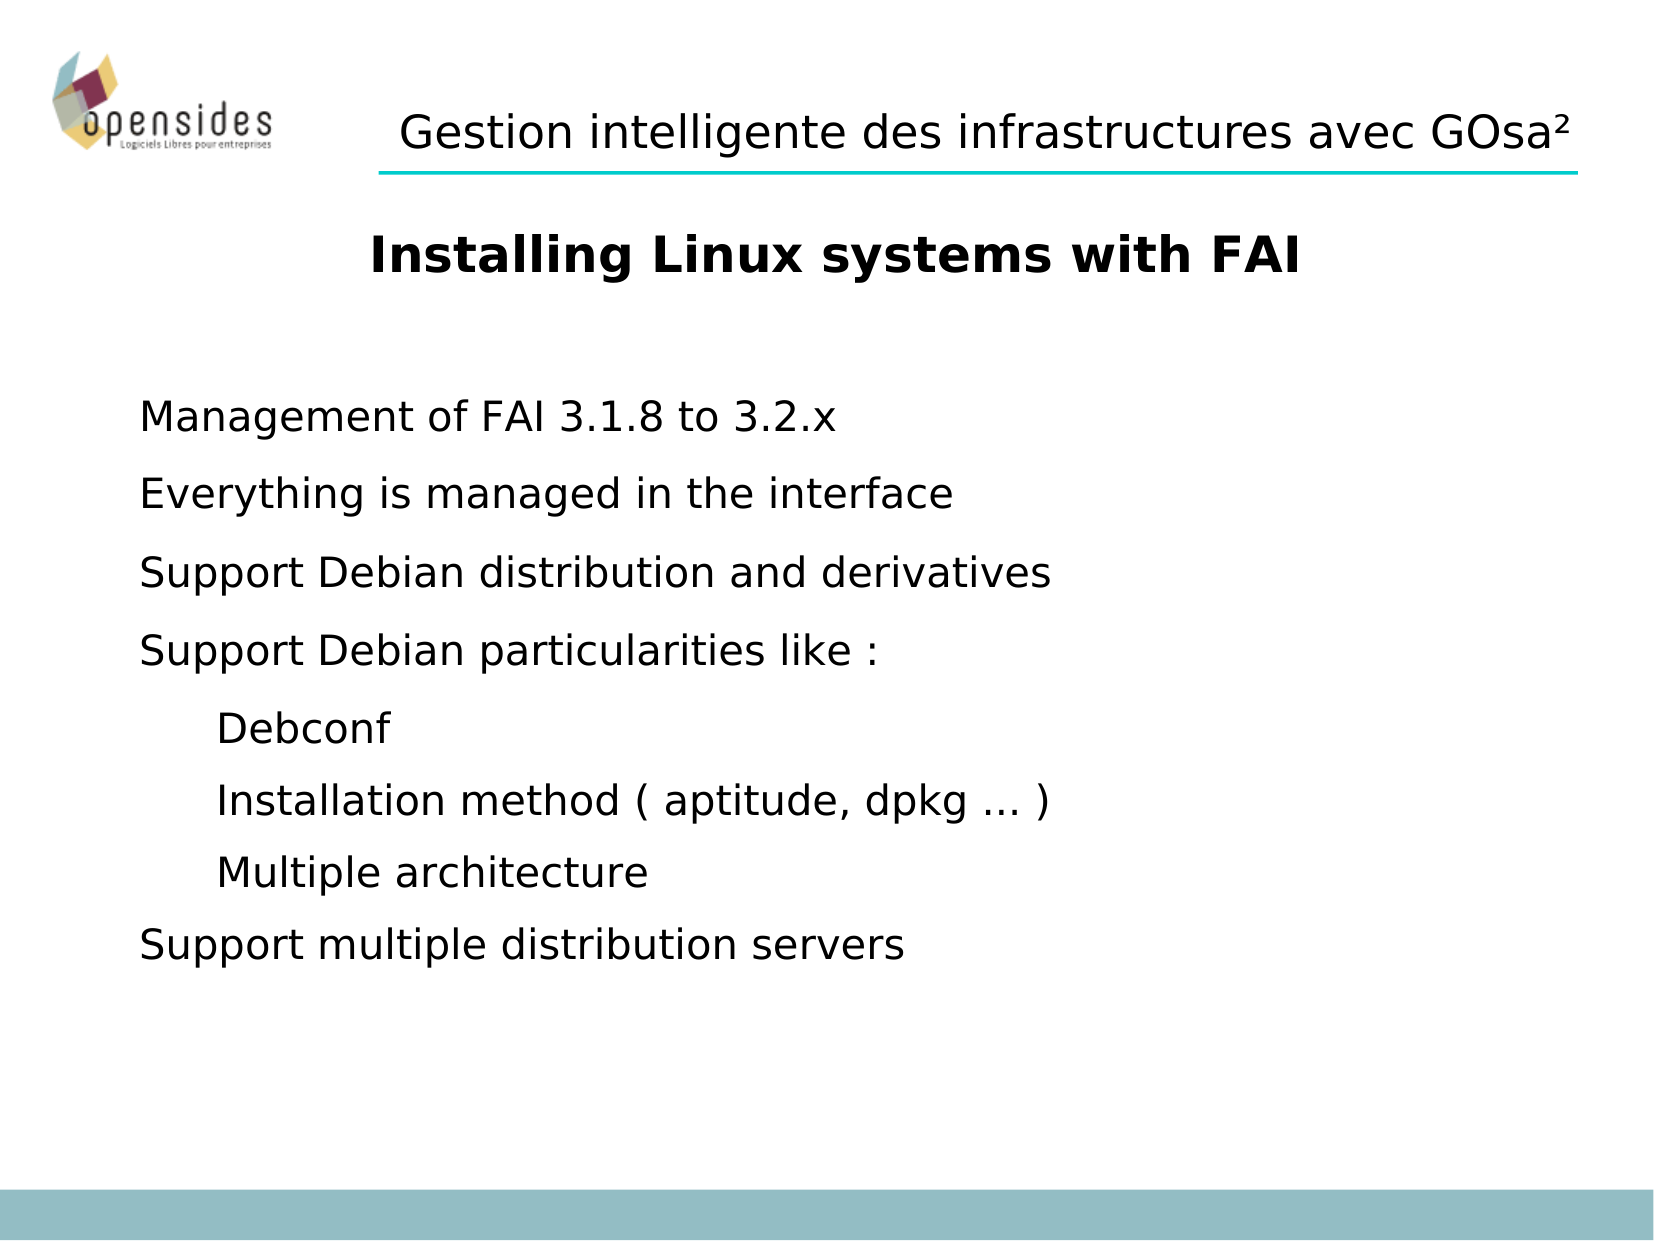

Gestion intelligente des infrastructures avec GOsa²
# Installing Linux systems with FAI
Management of FAI 3.1.8 to 3.2.x
Everything is managed in the interface
Support Debian distribution and derivatives
Support Debian particularities like :
Debconf
Installation method ( aptitude, dpkg ... )
Multiple architecture
Support multiple distribution servers